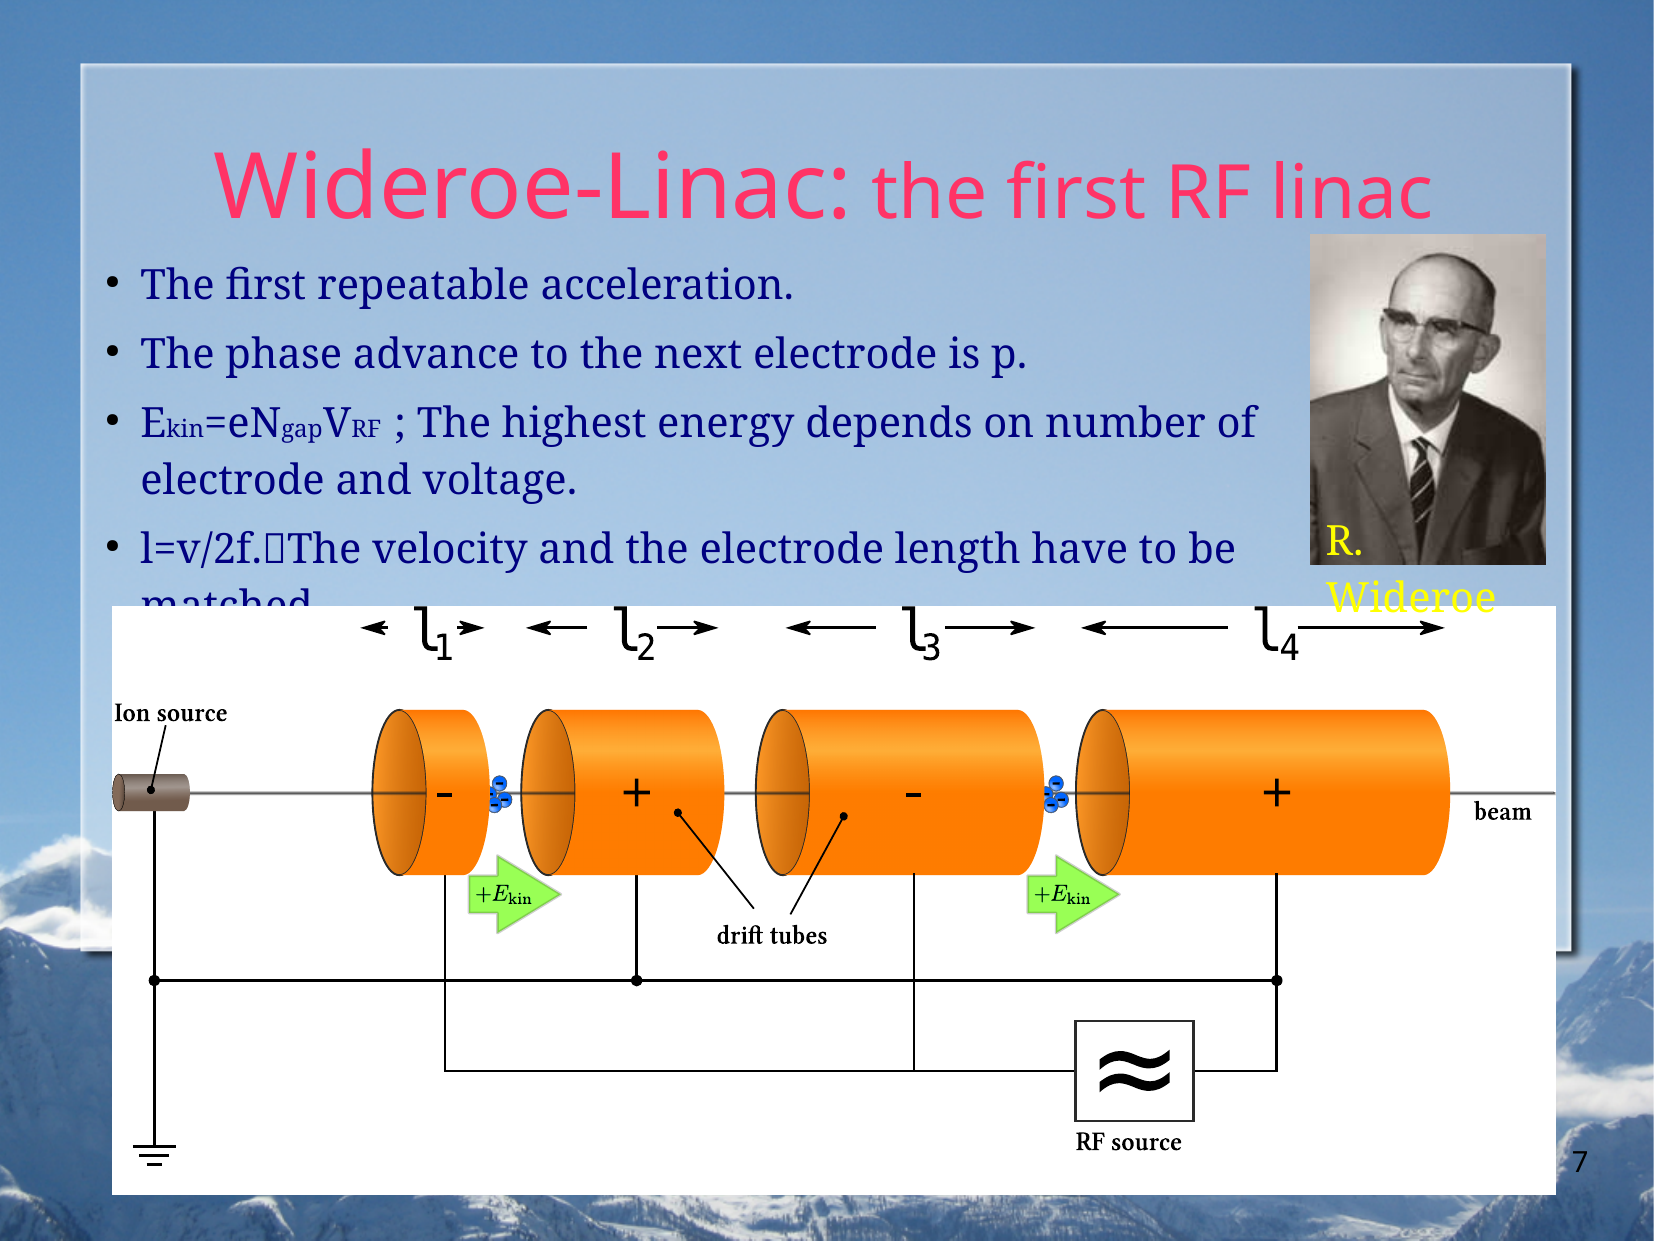

# Wideroe-Linac: the first RF linac
The first repeatable acceleration.
The phase advance to the next electrode is p.
Ekin=eNgapVRF ; The highest energy depends on number of electrode and voltage.
l=v/2f.：The velocity and the electrode length have to be matched.
R. Wideroe
7